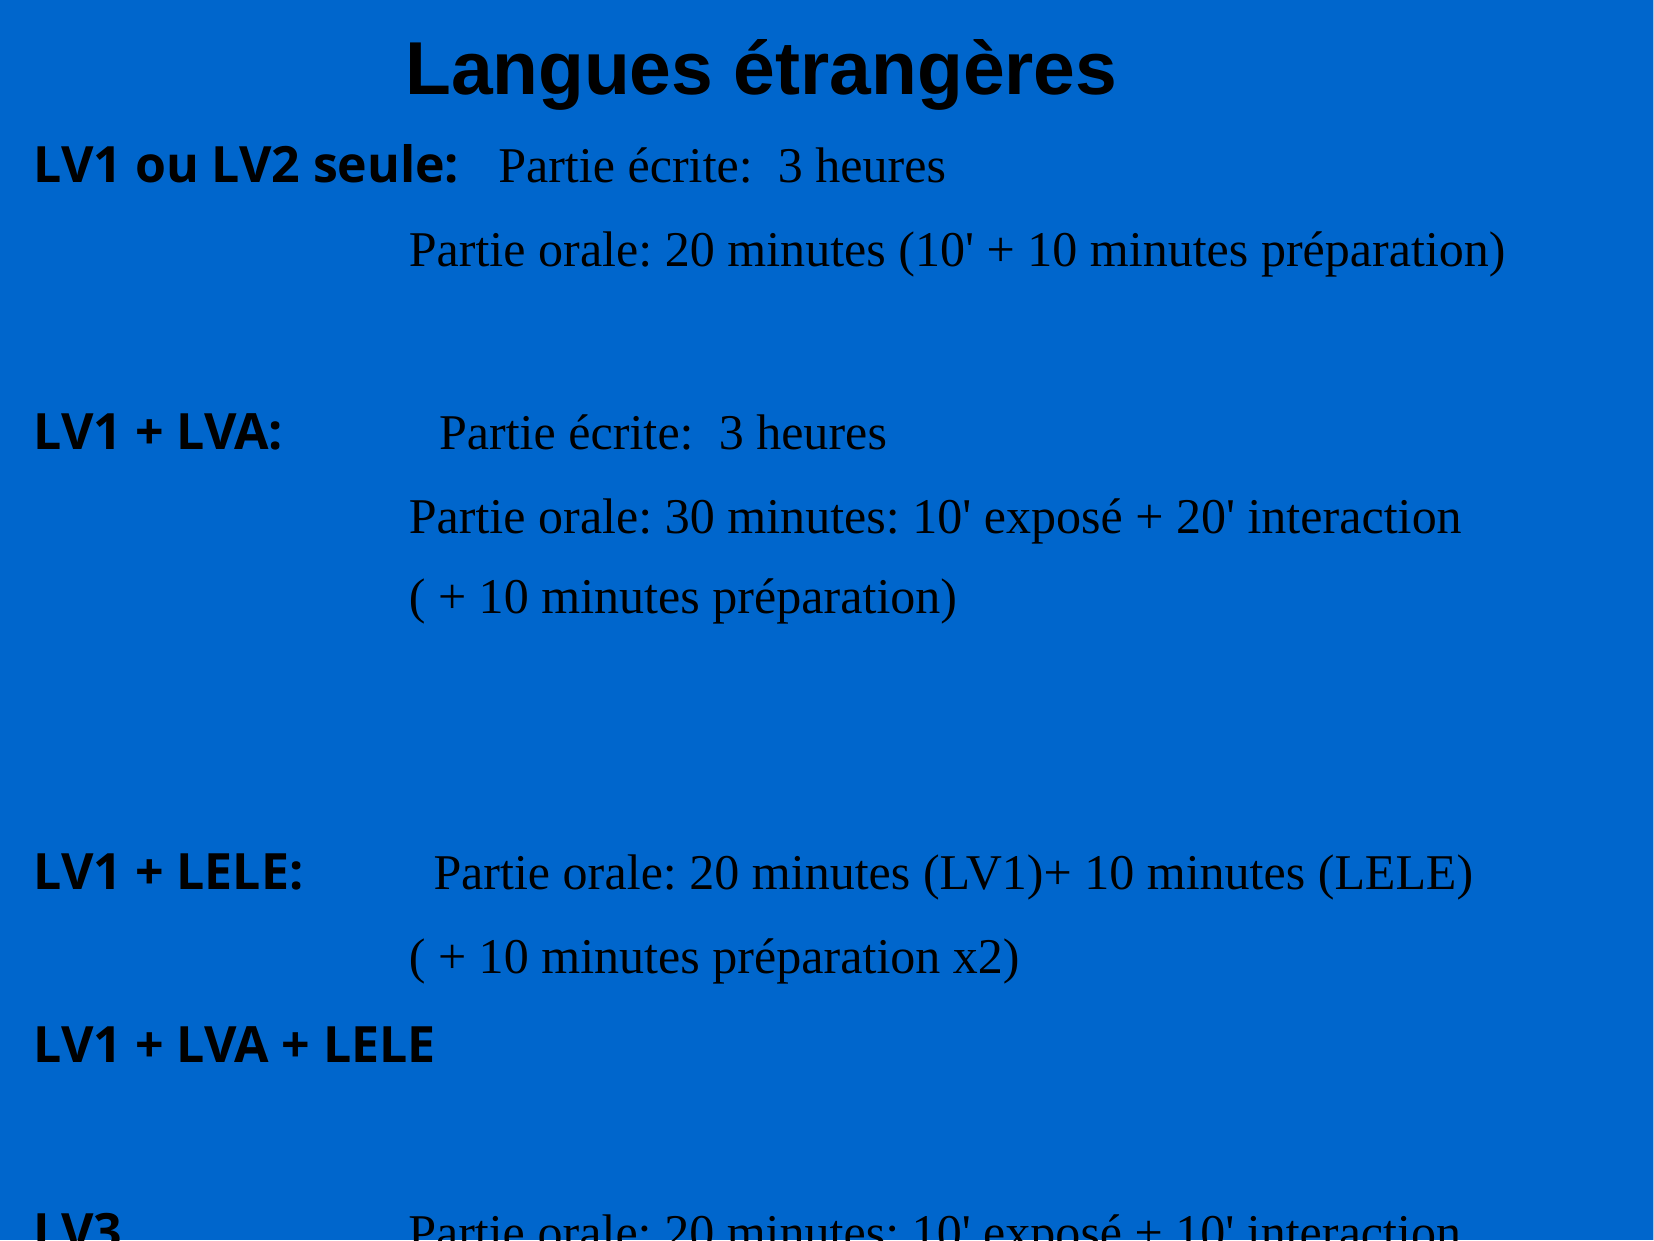

Langues étrangères
LV1 ou LV2 seule: Partie écrite: 3 heures
 Partie orale: 20 minutes (10' + 10 minutes préparation)
LV1 + LVA: Partie écrite: 3 heures
 Partie orale: 30 minutes: 10' exposé + 20' interaction
 ( + 10 minutes préparation)
LV1 + LELE: Partie orale: 20 minutes (LV1)+ 10 minutes (LELE)
 ( + 10 minutes préparation x2)
LV1 + LVA + LELE
LV3 Partie orale: 20 minutes: 10' exposé + 10' interaction.